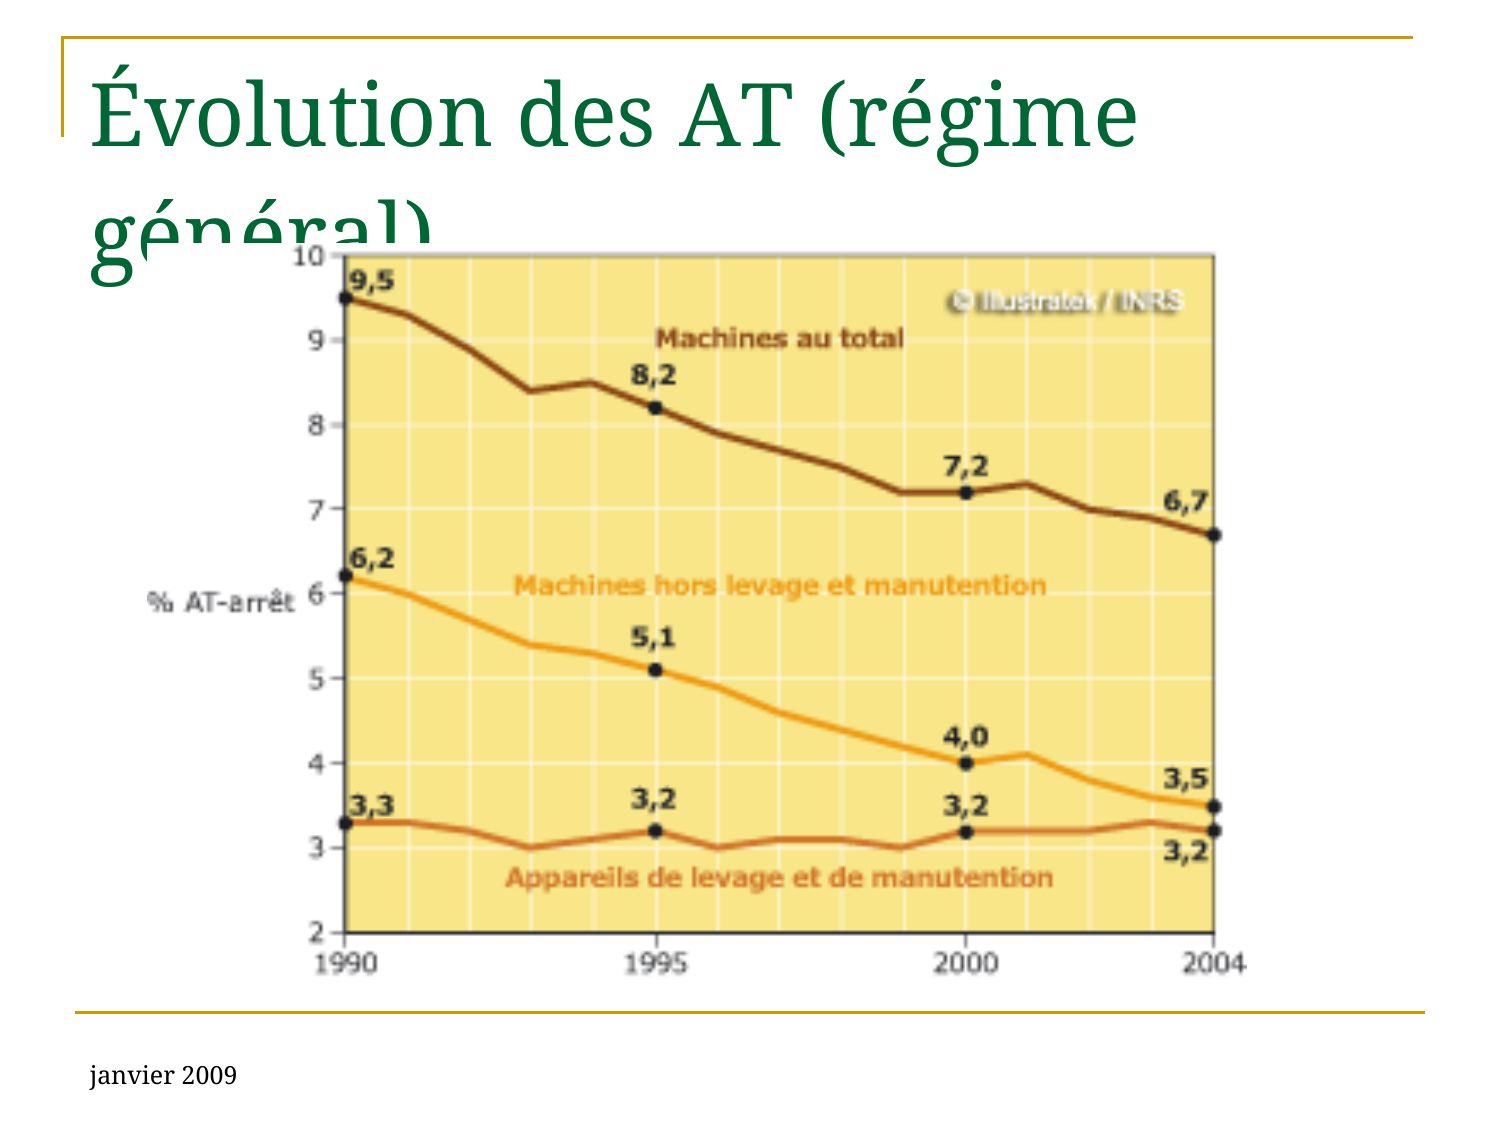

# Évolution des AT (régime général)
janvier 2009